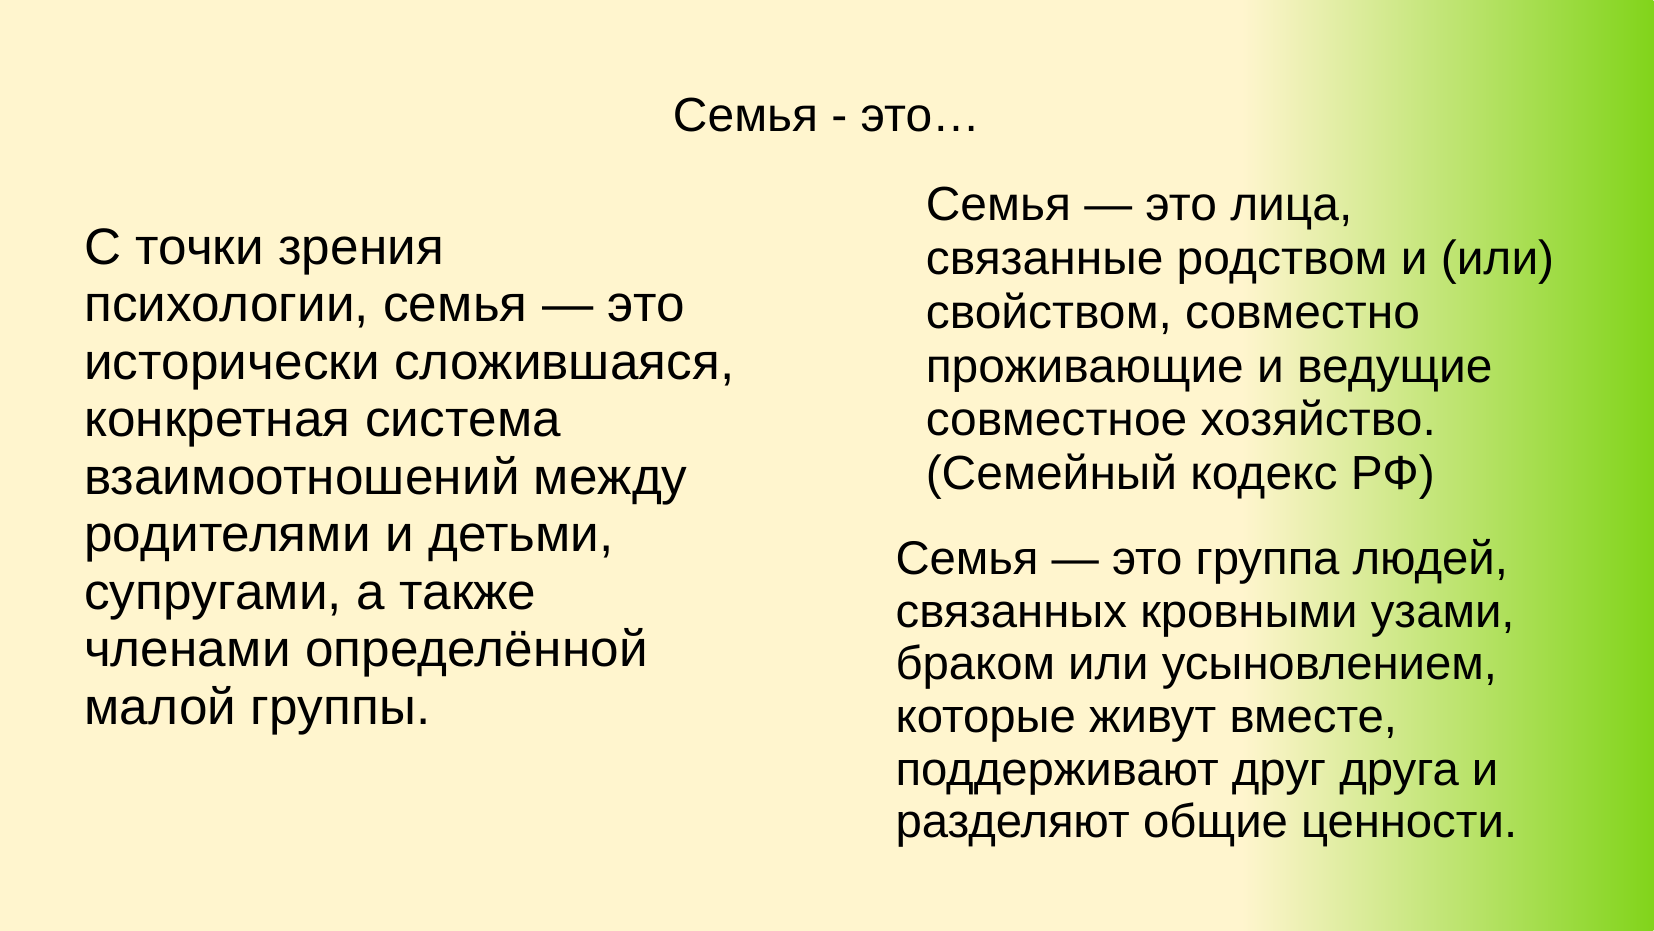

Семья - это…
Семья — это лица, связанные родством и (или) свойством, совместно проживающие и ведущие совместное хозяйство. (Семейный кодекс РФ)
# С точки зрения психологии, семья — это исторически сложившаяся, конкретная система взаимоотношений между родителями и детьми, супругами, а также членами определённой малой группы.
Семья — это группа людей, связанных кровными узами, браком или усыновлением, которые живут вместе, поддерживают друг друга и разделяют общие ценности.